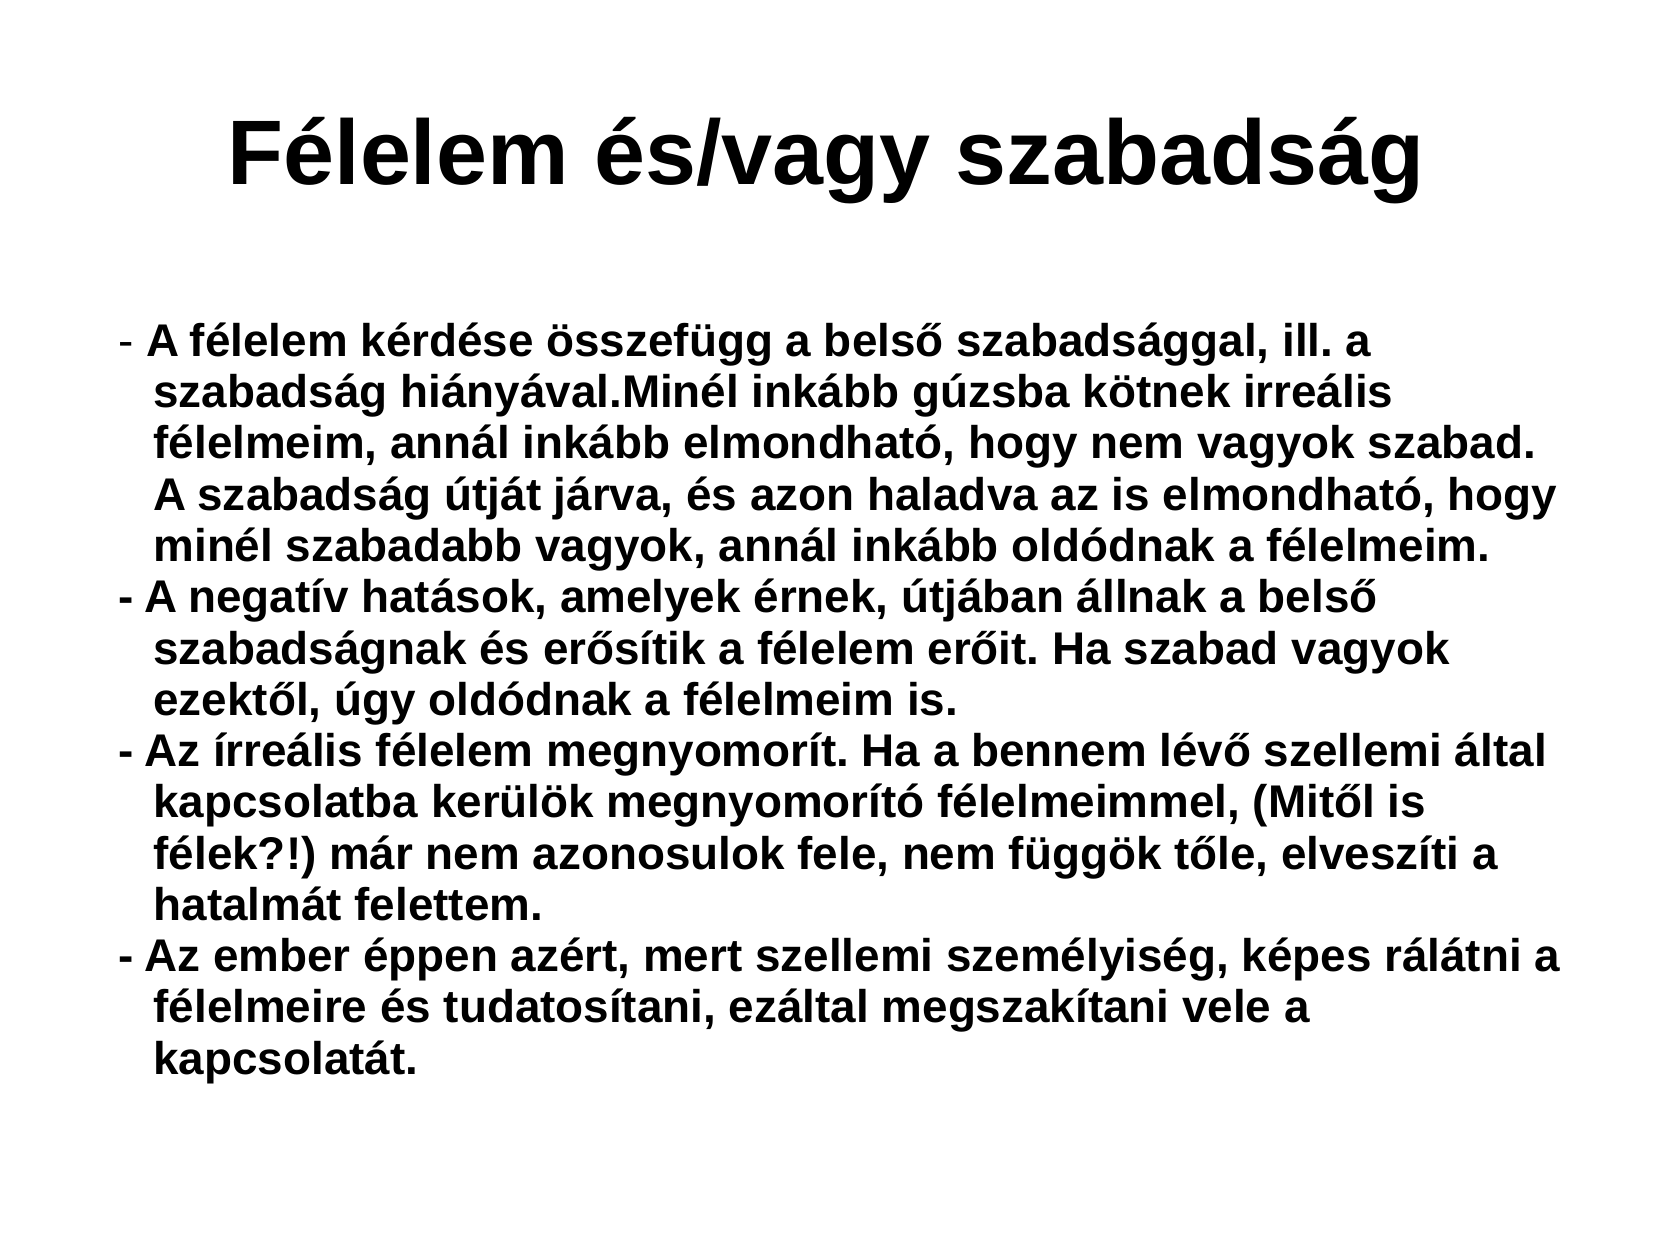

# Félelem és/vagy szabadság
- A félelem kérdése összefügg a belső szabadsággal, ill. a szabadság hiányával.Minél inkább gúzsba kötnek irreális félelmeim, annál inkább elmondható, hogy nem vagyok szabad. A szabadság útját járva, és azon haladva az is elmondható, hogy minél szabadabb vagyok, annál inkább oldódnak a félelmeim.
- A negatív hatások, amelyek érnek, útjában állnak a belső szabadságnak és erősítik a félelem erőit. Ha szabad vagyok ezektől, úgy oldódnak a félelmeim is.
- Az írreális félelem megnyomorít. Ha a bennem lévő szellemi által kapcsolatba kerülök megnyomorító félelmeimmel, (Mitől is félek?!) már nem azonosulok fele, nem függök tőle, elveszíti a hatalmát felettem.
- Az ember éppen azért, mert szellemi személyiség, képes rálátni a félelmeire és tudatosítani, ezáltal megszakítani vele a kapcsolatát.